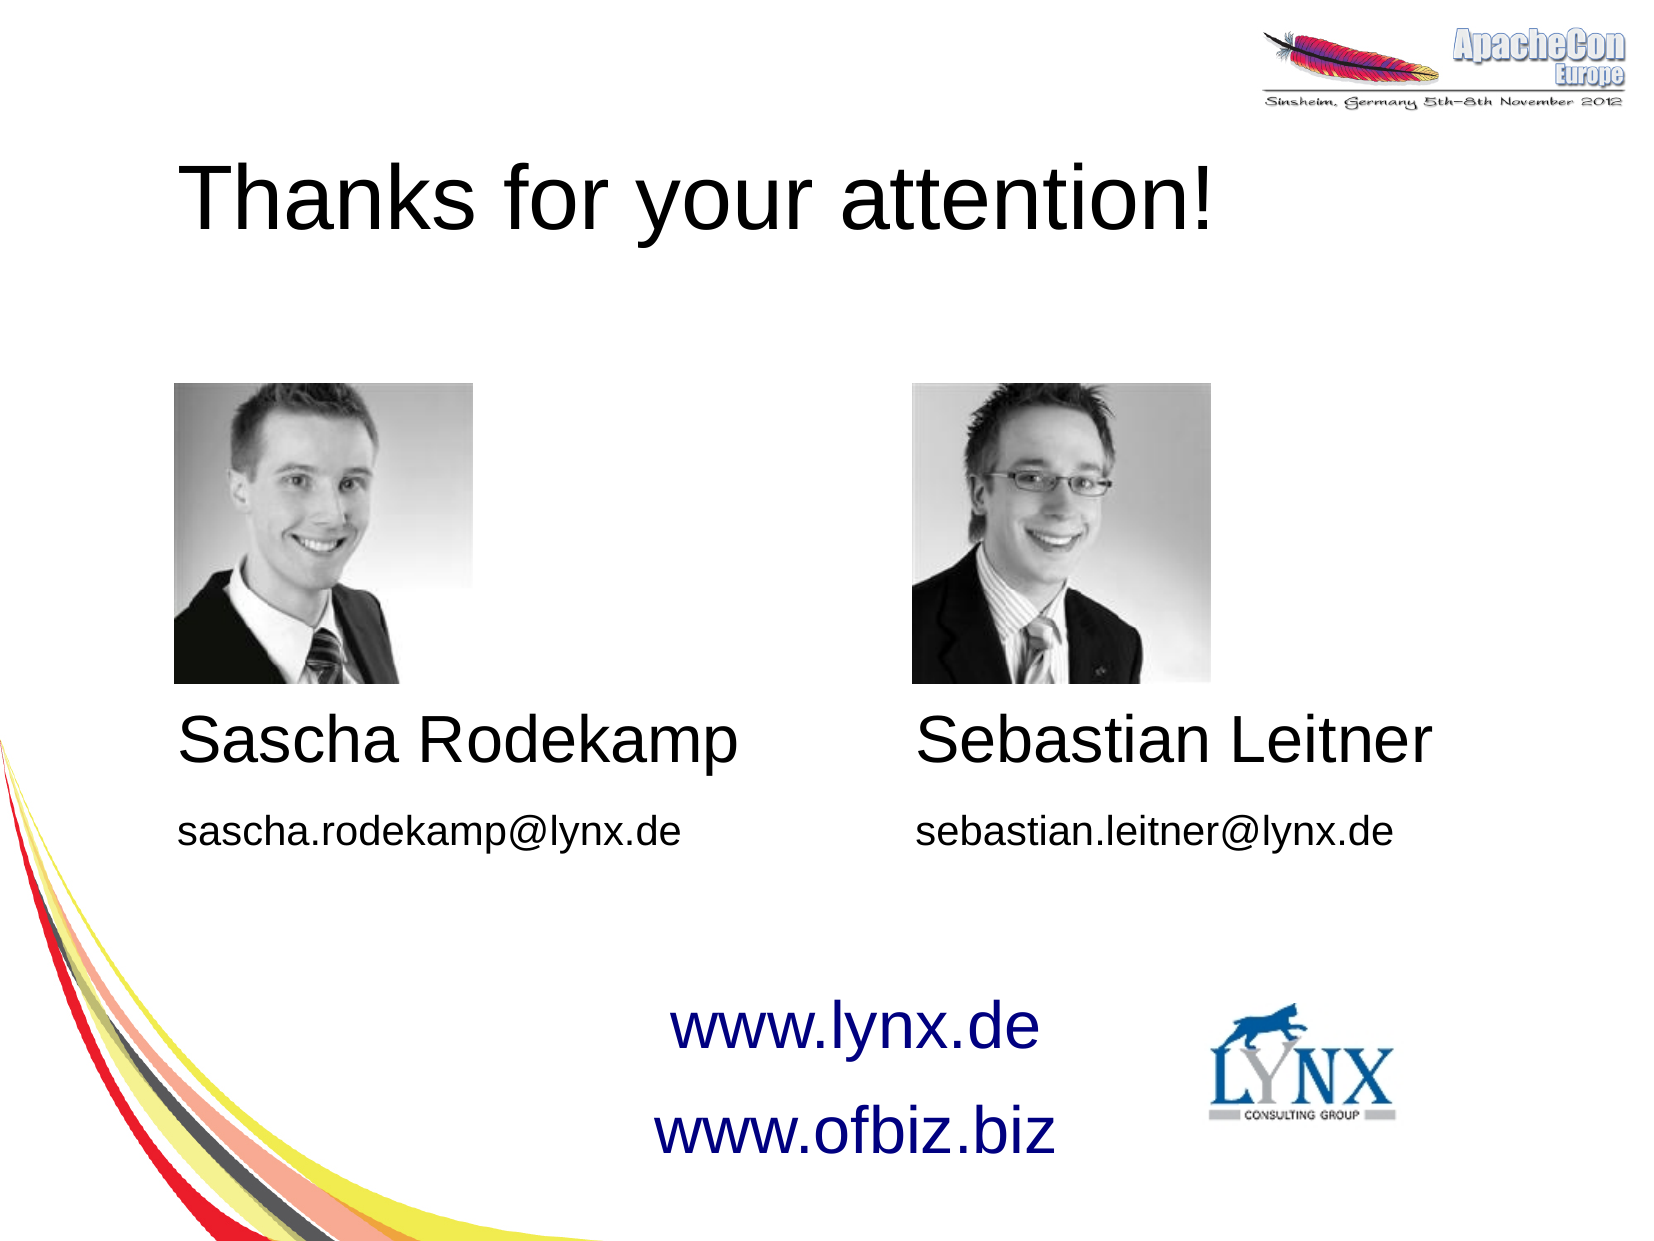

# Thanks for your attention!
Sascha Rodekamp			Sebastian Leitner
sascha.rodekamp@lynx.de				sebastian.leitner@lynx.de
www.lynx.de
www.ofbiz.biz